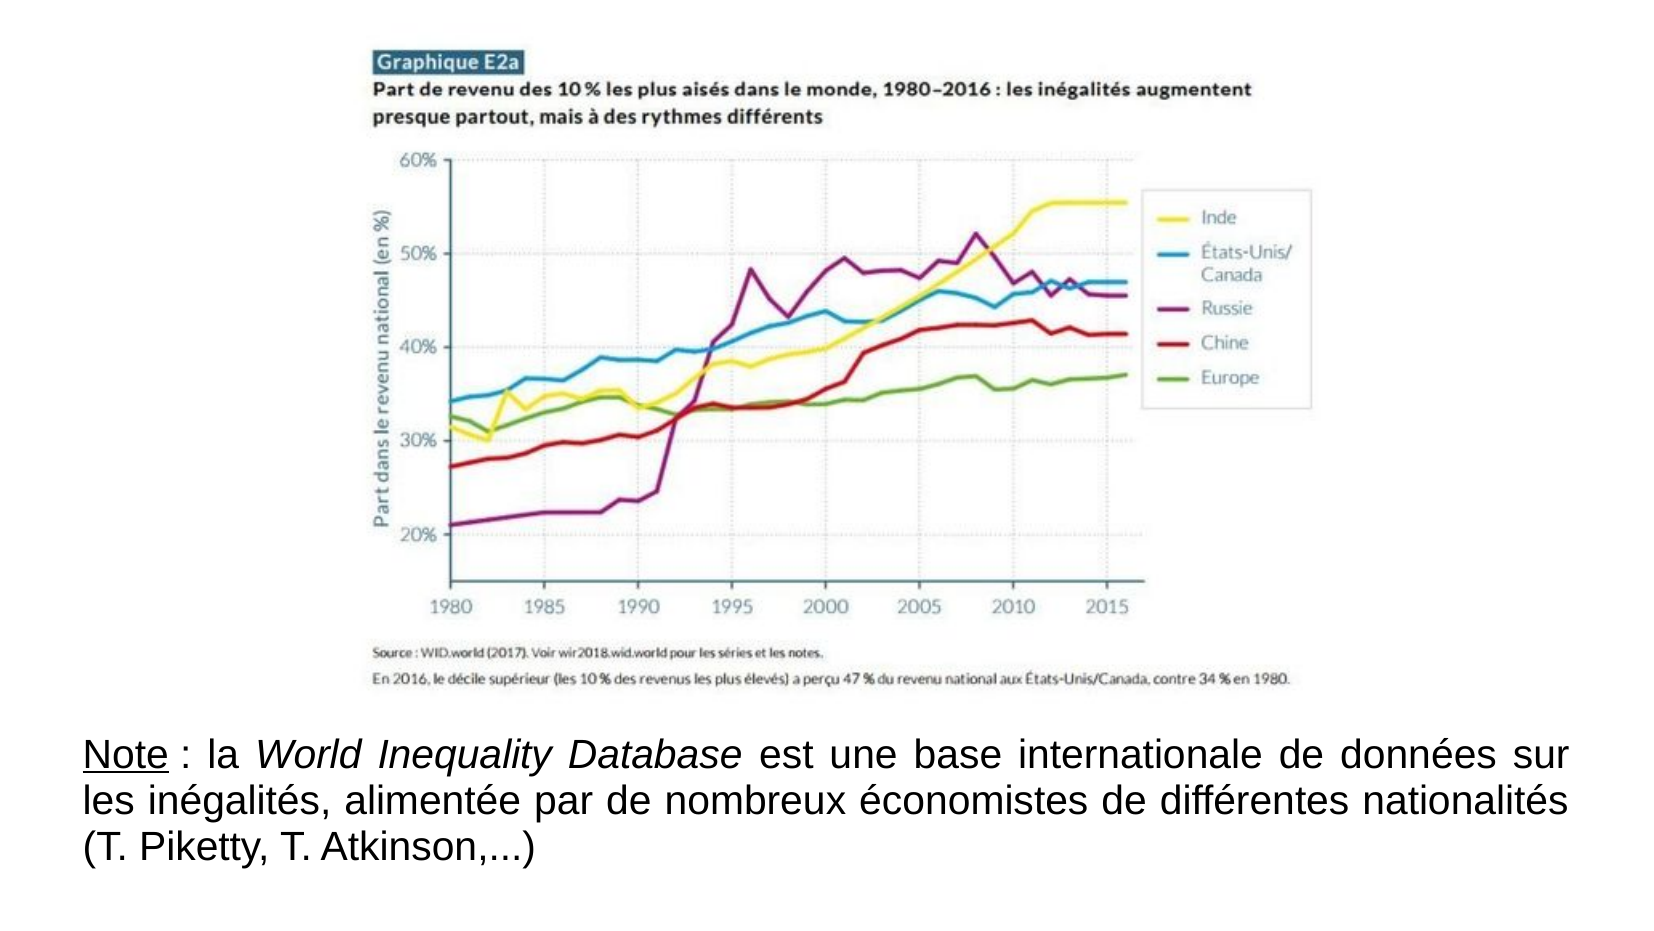

# Note : la World Inequality Database est une base internationale de données sur les inégalités, alimentée par de nombreux économistes de différentes nationalités (T. Piketty, T. Atkinson,...)